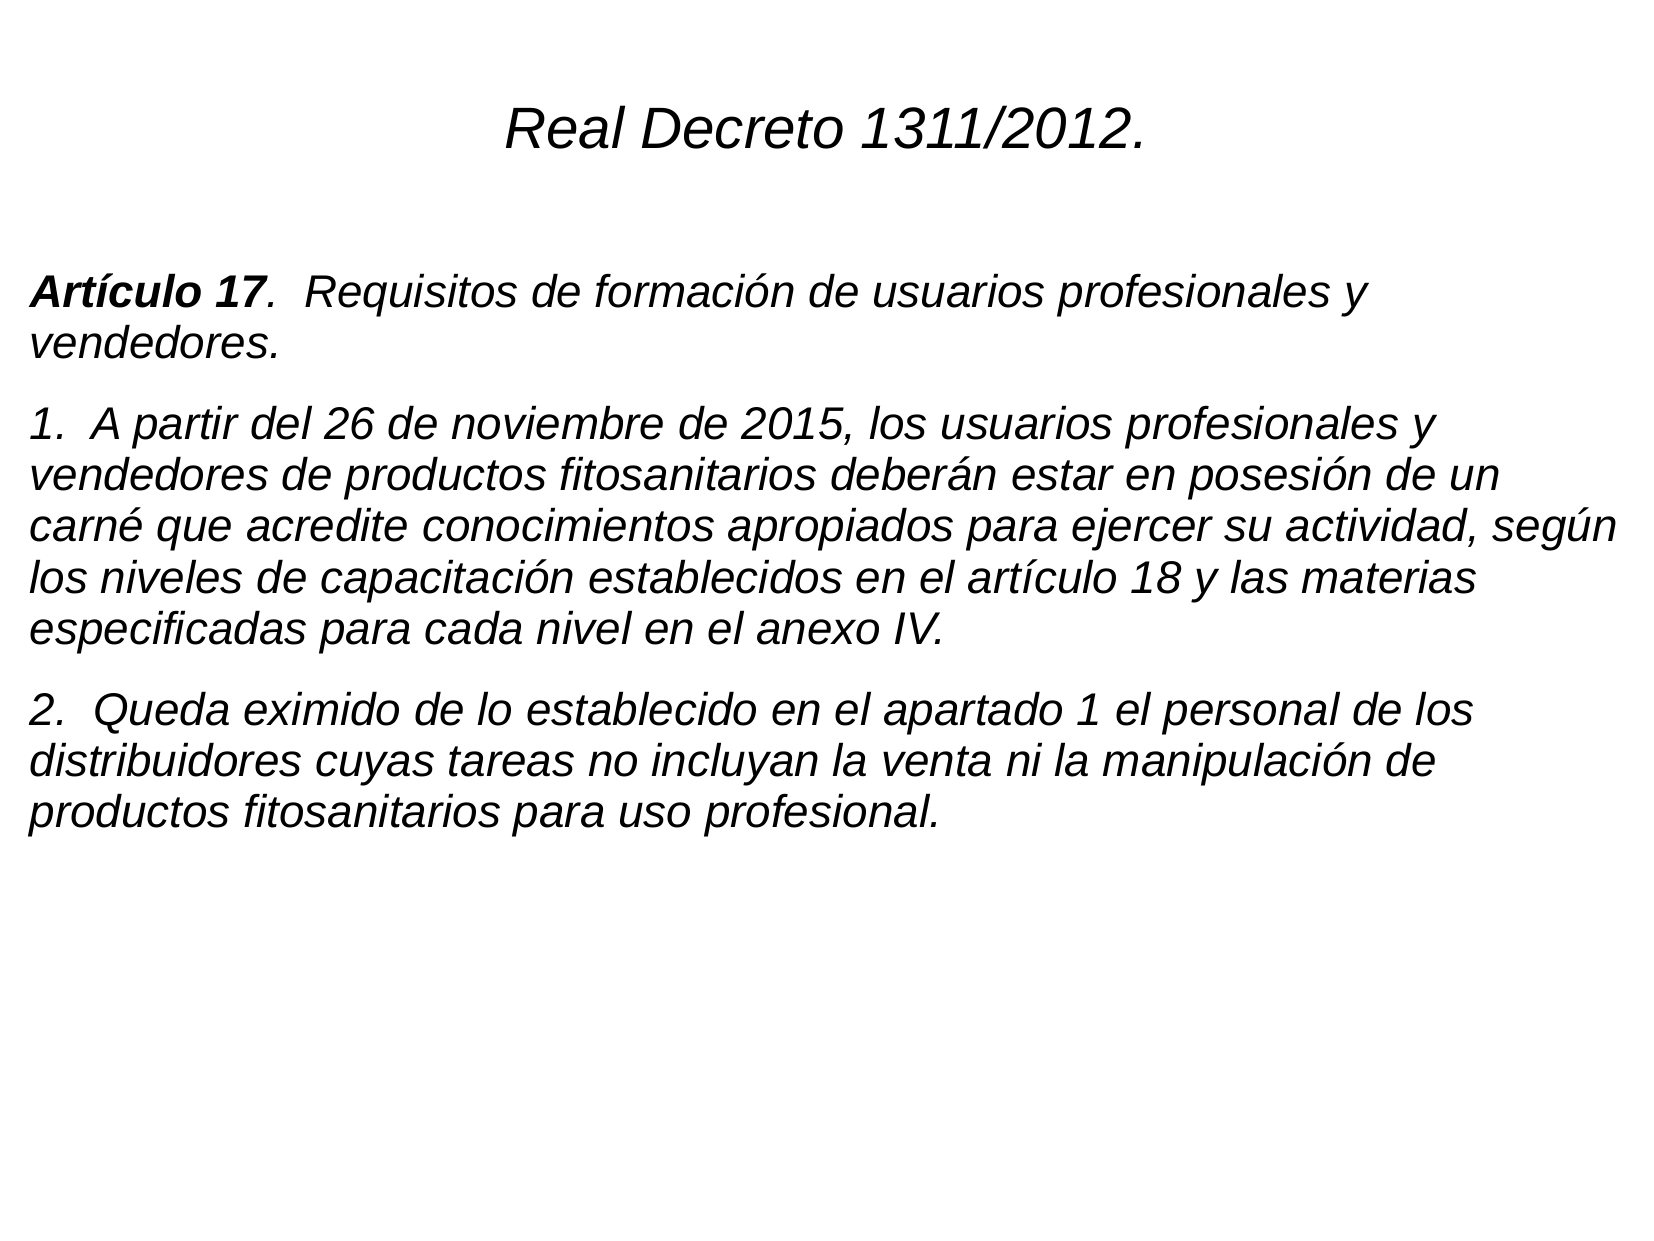

# Real Decreto 1311/2012.
Artículo 17. Requisitos de formación de usuarios profesionales y vendedores.
1. A partir del 26 de noviembre de 2015, los usuarios profesionales y vendedores de productos fitosanitarios deberán estar en posesión de un carné que acredite conocimientos apropiados para ejercer su actividad, según los niveles de capacitación establecidos en el artículo 18 y las materias especificadas para cada nivel en el anexo IV.
2. Queda eximido de lo establecido en el apartado 1 el personal de los distribuidores cuyas tareas no incluyan la venta ni la manipulación de productos fitosanitarios para uso profesional.